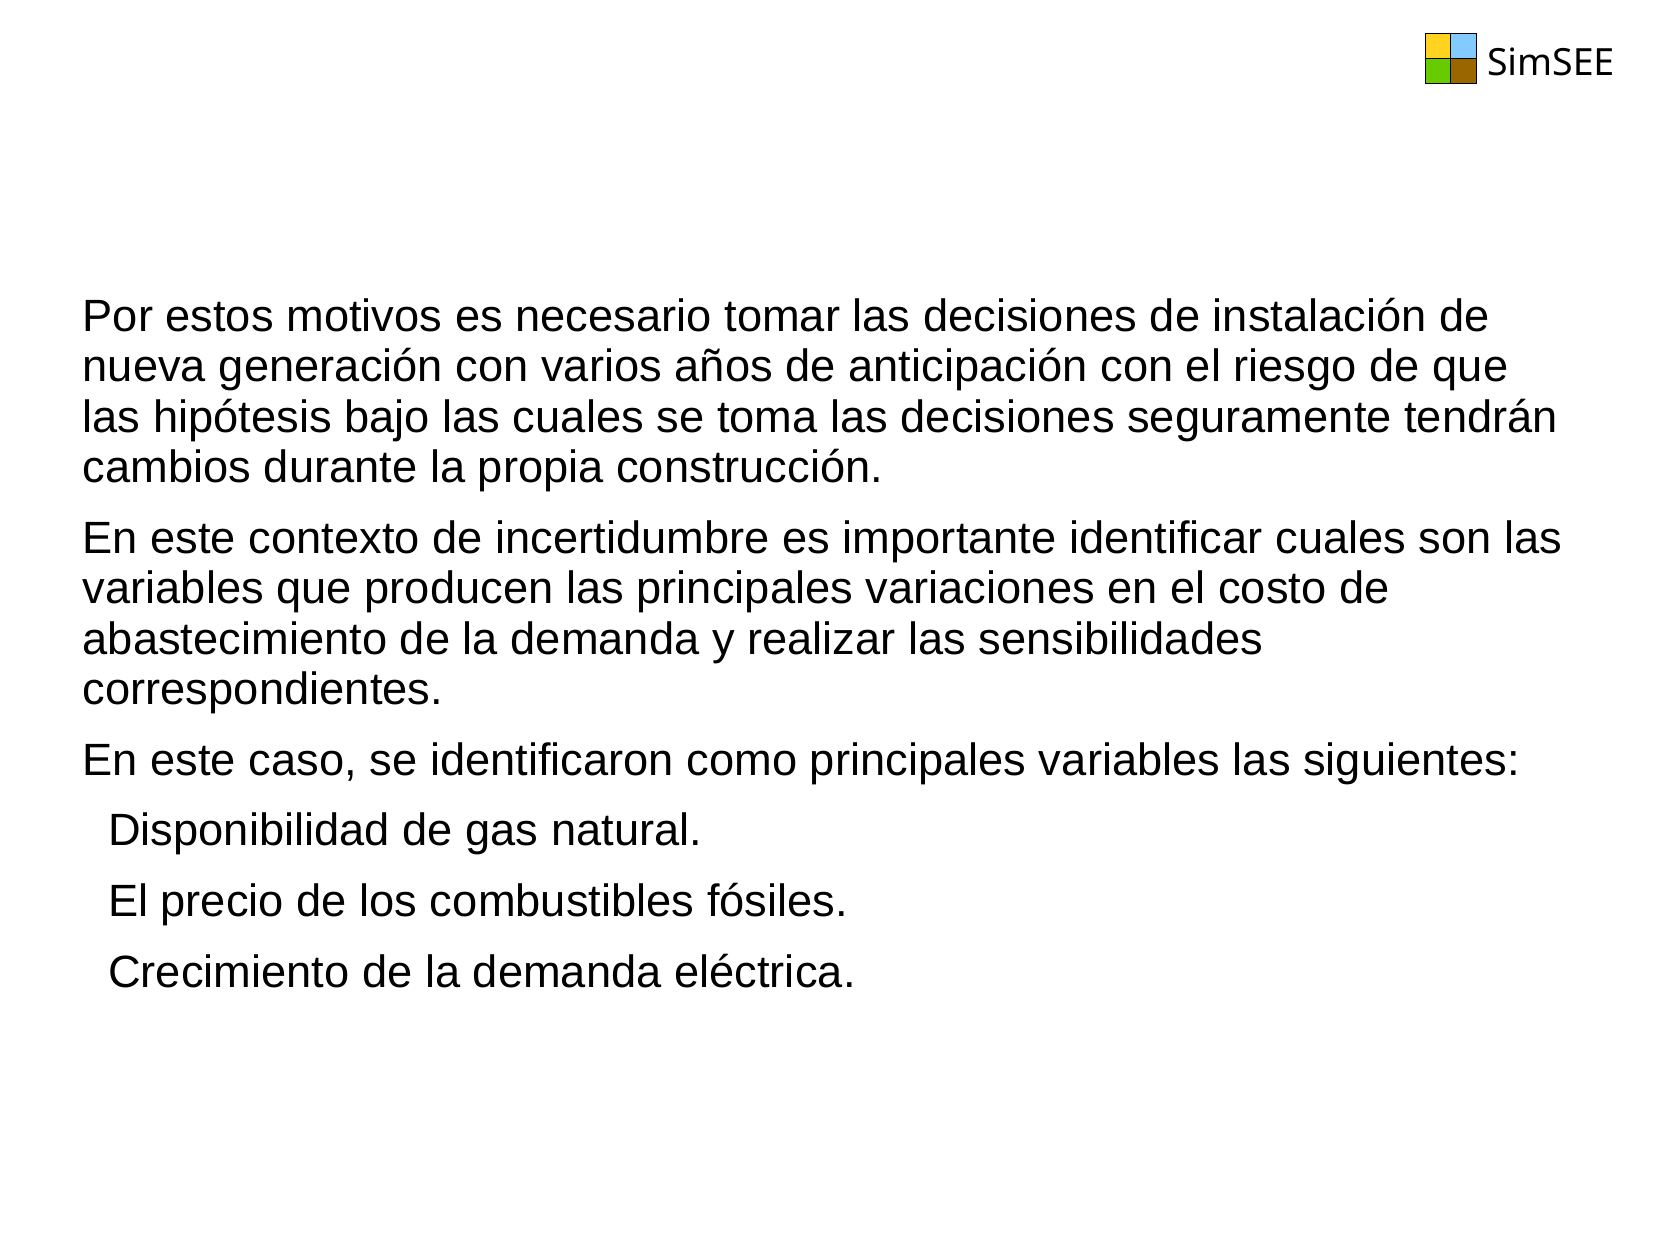

#
Por estos motivos es necesario tomar las decisiones de instalación de nueva generación con varios años de anticipación con el riesgo de que las hipótesis bajo las cuales se toma las decisiones seguramente tendrán cambios durante la propia construcción.
En este contexto de incertidumbre es importante identificar cuales son las variables que producen las principales variaciones en el costo de abastecimiento de la demanda y realizar las sensibilidades correspondientes.
En este caso, se identificaron como principales variables las siguientes:
Disponibilidad de gas natural.
El precio de los combustibles fósiles.
Crecimiento de la demanda eléctrica.